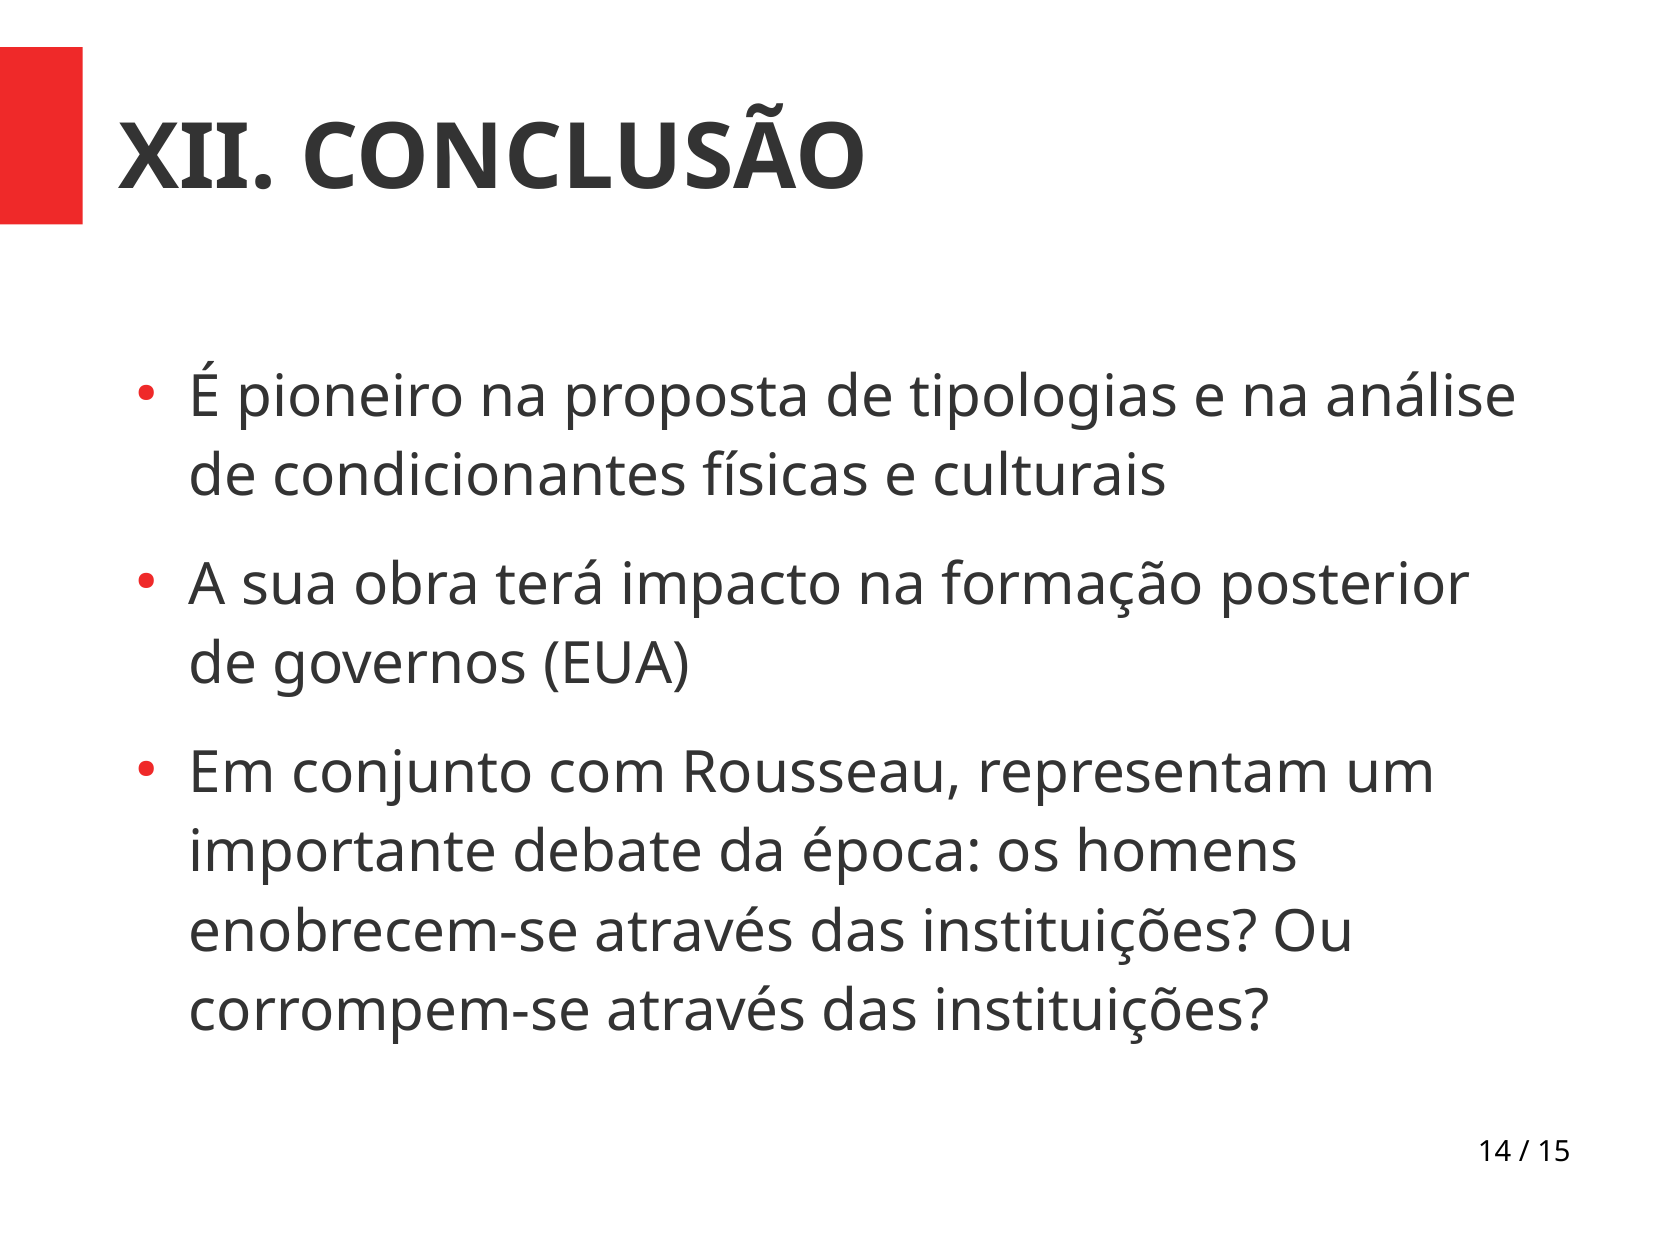

# XII. CONCLUSÃO
É pioneiro na proposta de tipologias e na análise de condicionantes físicas e culturais
A sua obra terá impacto na formação posterior de governos (EUA)
Em conjunto com Rousseau, representam um importante debate da época: os homens enobrecem-se através das instituições? Ou corrompem-se através das instituições?
14